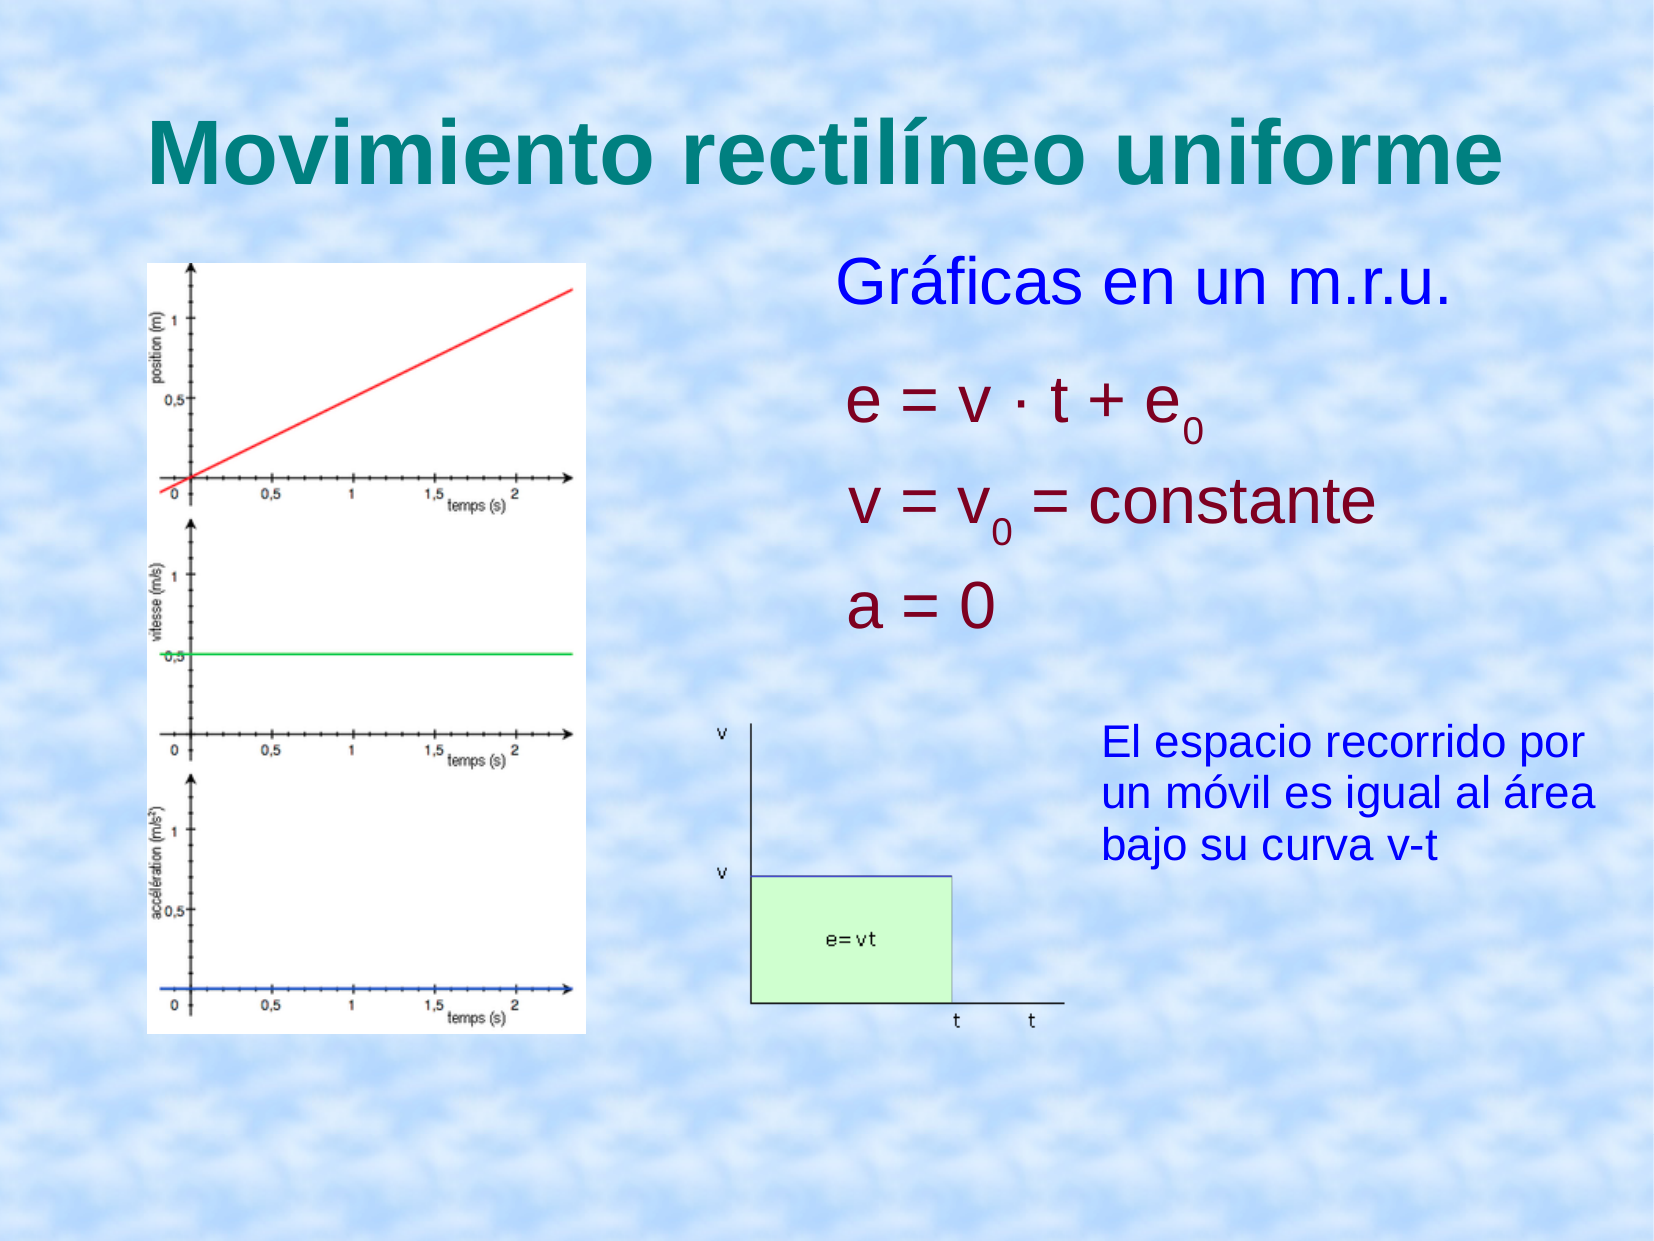

# Movimiento rectilíneo uniforme
Gráficas en un m.r.u.
e = v · t + e0
 v = v0 = constante
 a = 0
El espacio recorrido por un móvil es igual al área bajo su curva v-t
la relación entre ω y el periodo T es
ω = 2π/T
la relación entre ω y el periodo T es
ω = 2π/T
la relación entre ω y el periodo T es
ω = 2π/T